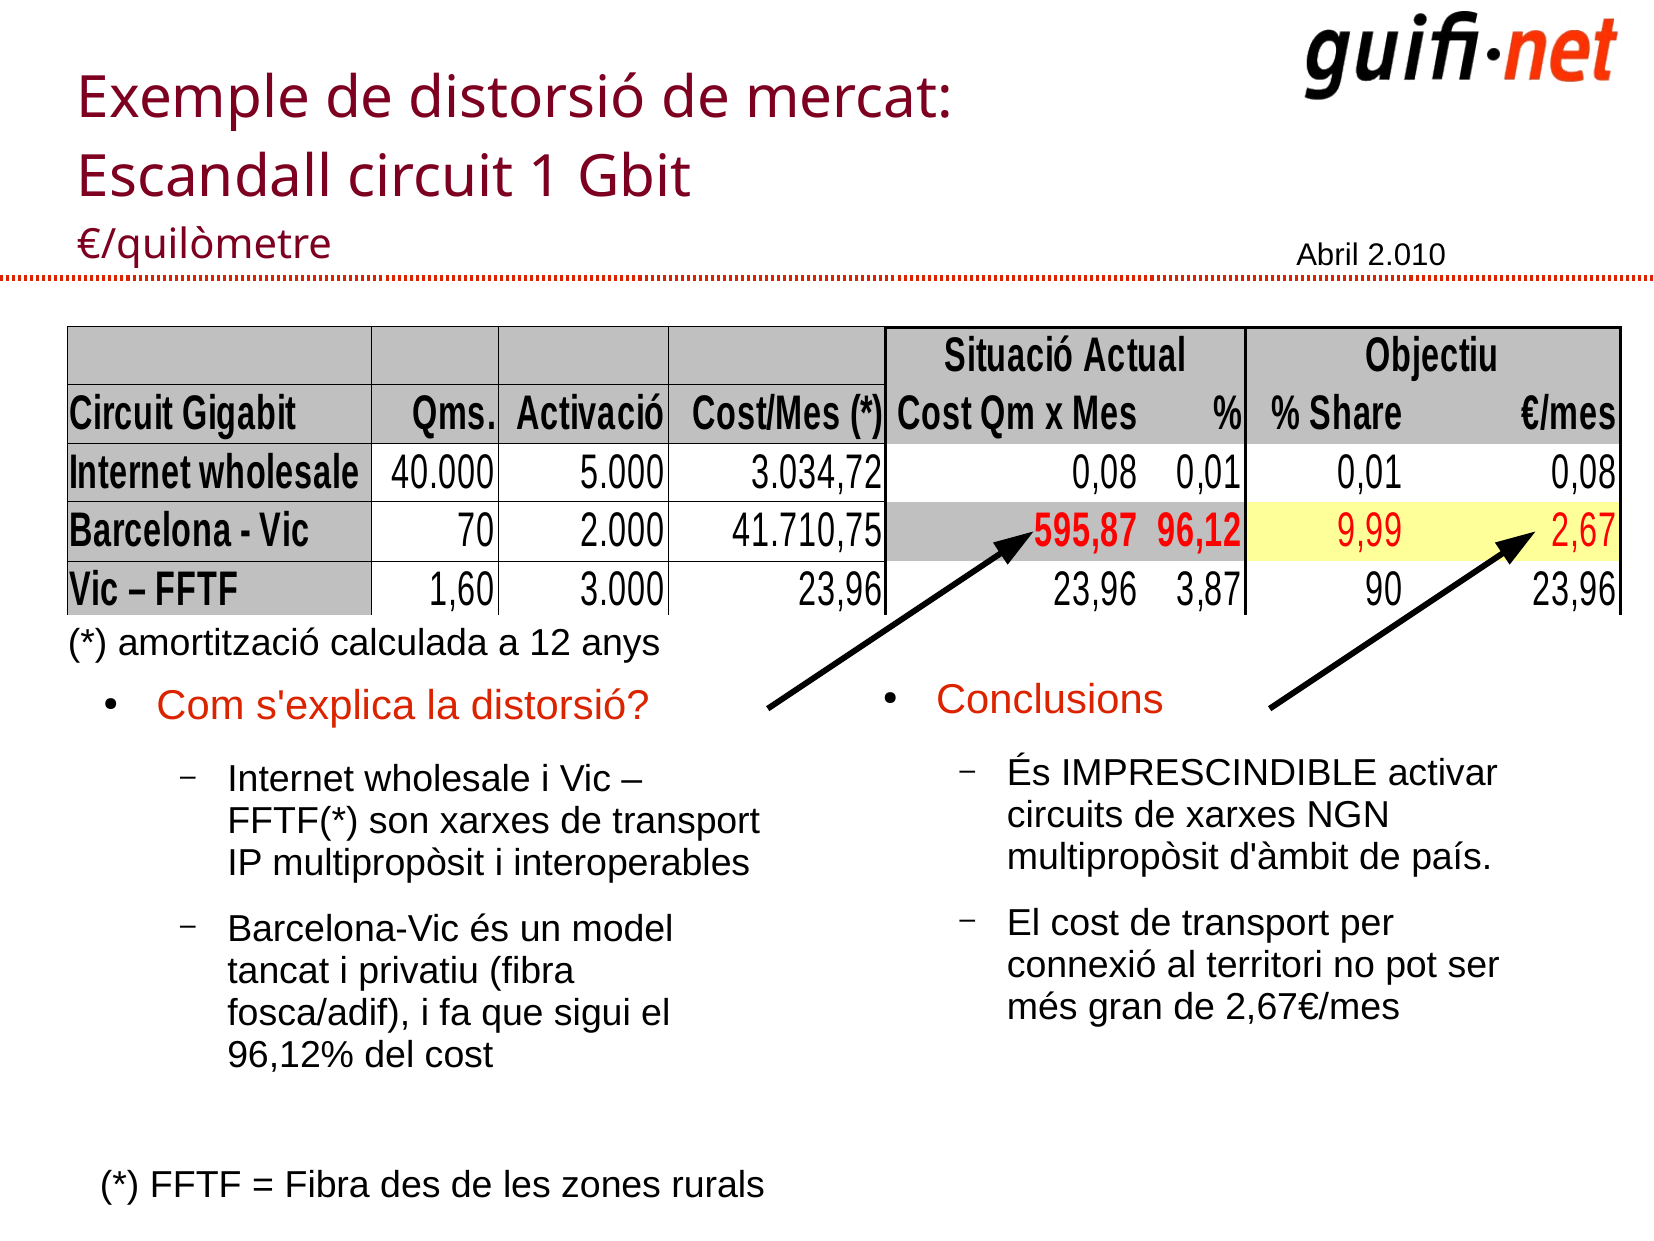

# Exemple de distorsió de mercat: Escandall circuit 1 Gbit €/quilòmetre
(*) amortització calculada a 12 anys
Conclusions
És IMPRESCINDIBLE activar circuits de xarxes NGN multipropòsit d'àmbit de país.
El cost de transport per connexió al territori no pot ser més gran de 2,67€/mes
Com s'explica la distorsió?
Internet wholesale i Vic – FFTF(*) son xarxes de transport IP multipropòsit i interoperables
Barcelona-Vic és un model tancat i privatiu (fibra fosca/adif), i fa que sigui el 96,12% del cost
(*) FFTF = Fibra des de les zones rurals